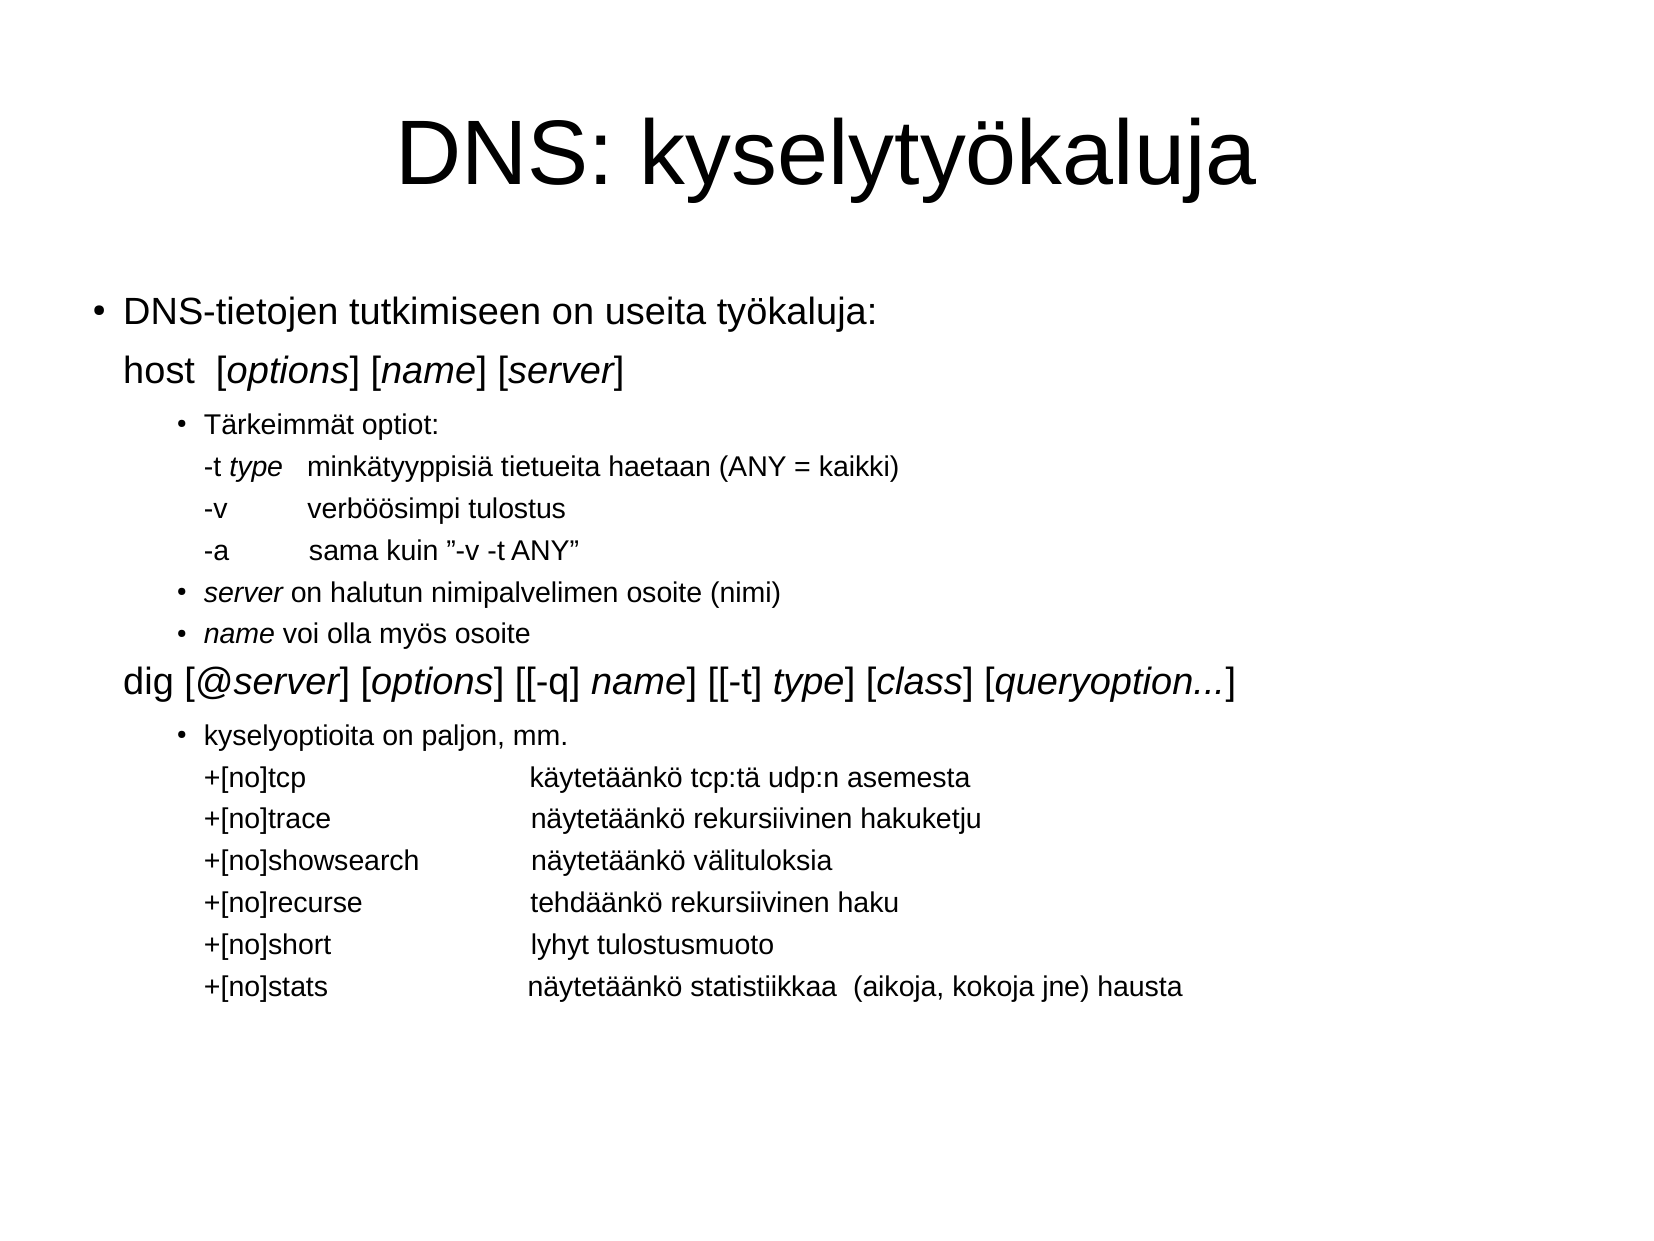

# DNS: kyselytyökaluja
DNS-tietojen tutkimiseen on useita työkaluja:
host [options] [name] [server]
Tärkeimmät optiot:
-t type minkätyyppisiä tietueita haetaan (ANY = kaikki)
-v verböösimpi tulostus
-a sama kuin ”-v -t ANY”
server on halutun nimipalvelimen osoite (nimi)
name voi olla myös osoite
dig [@server] [options] [[-q] name] [[-t] type] [class] [queryoption...]
kyselyoptioita on paljon, mm.
+[no]tcp käytetäänkö tcp:tä udp:n asemesta
+[no]trace näytetäänkö rekursiivinen hakuketju
+[no]showsearch näytetäänkö välituloksia
+[no]recurse tehdäänkö rekursiivinen haku
+[no]short lyhyt tulostusmuoto
+[no]stats näytetäänkö statistiikkaa (aikoja, kokoja jne) hausta